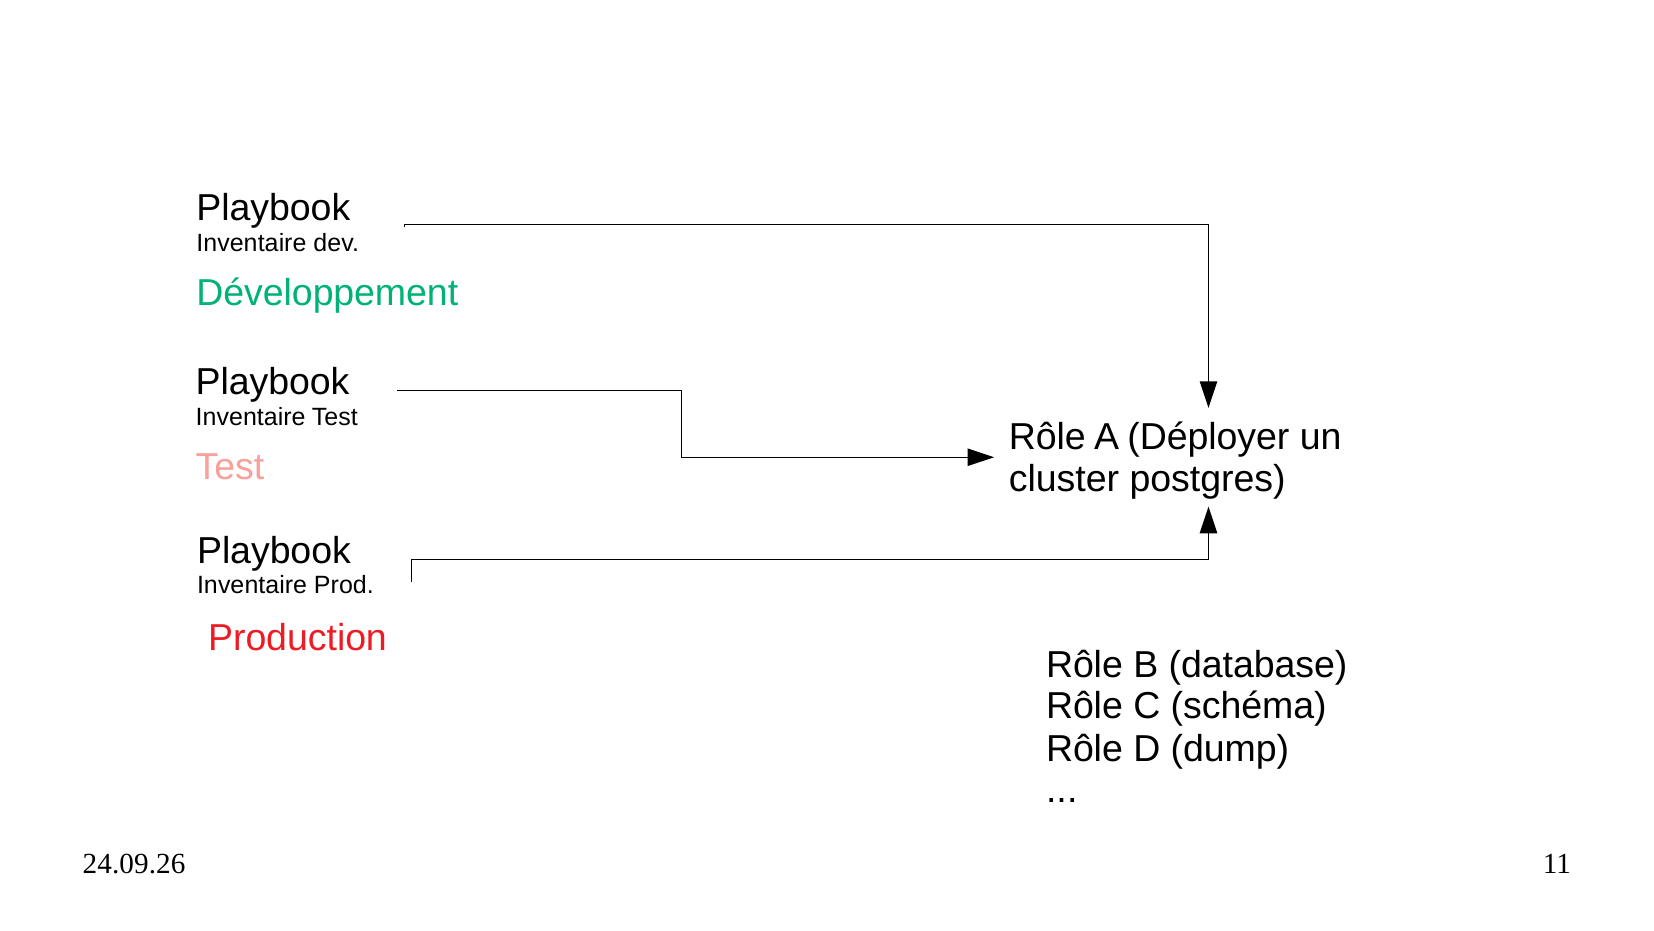

Playbook
Inventaire dev.
Développement
Playbook
Inventaire Test
Rôle A (Déployer un cluster postgres)
Test
Playbook
Inventaire Prod.
Production
Rôle B (database)
Rôle C (schéma)
Rôle D (dump)
...
11